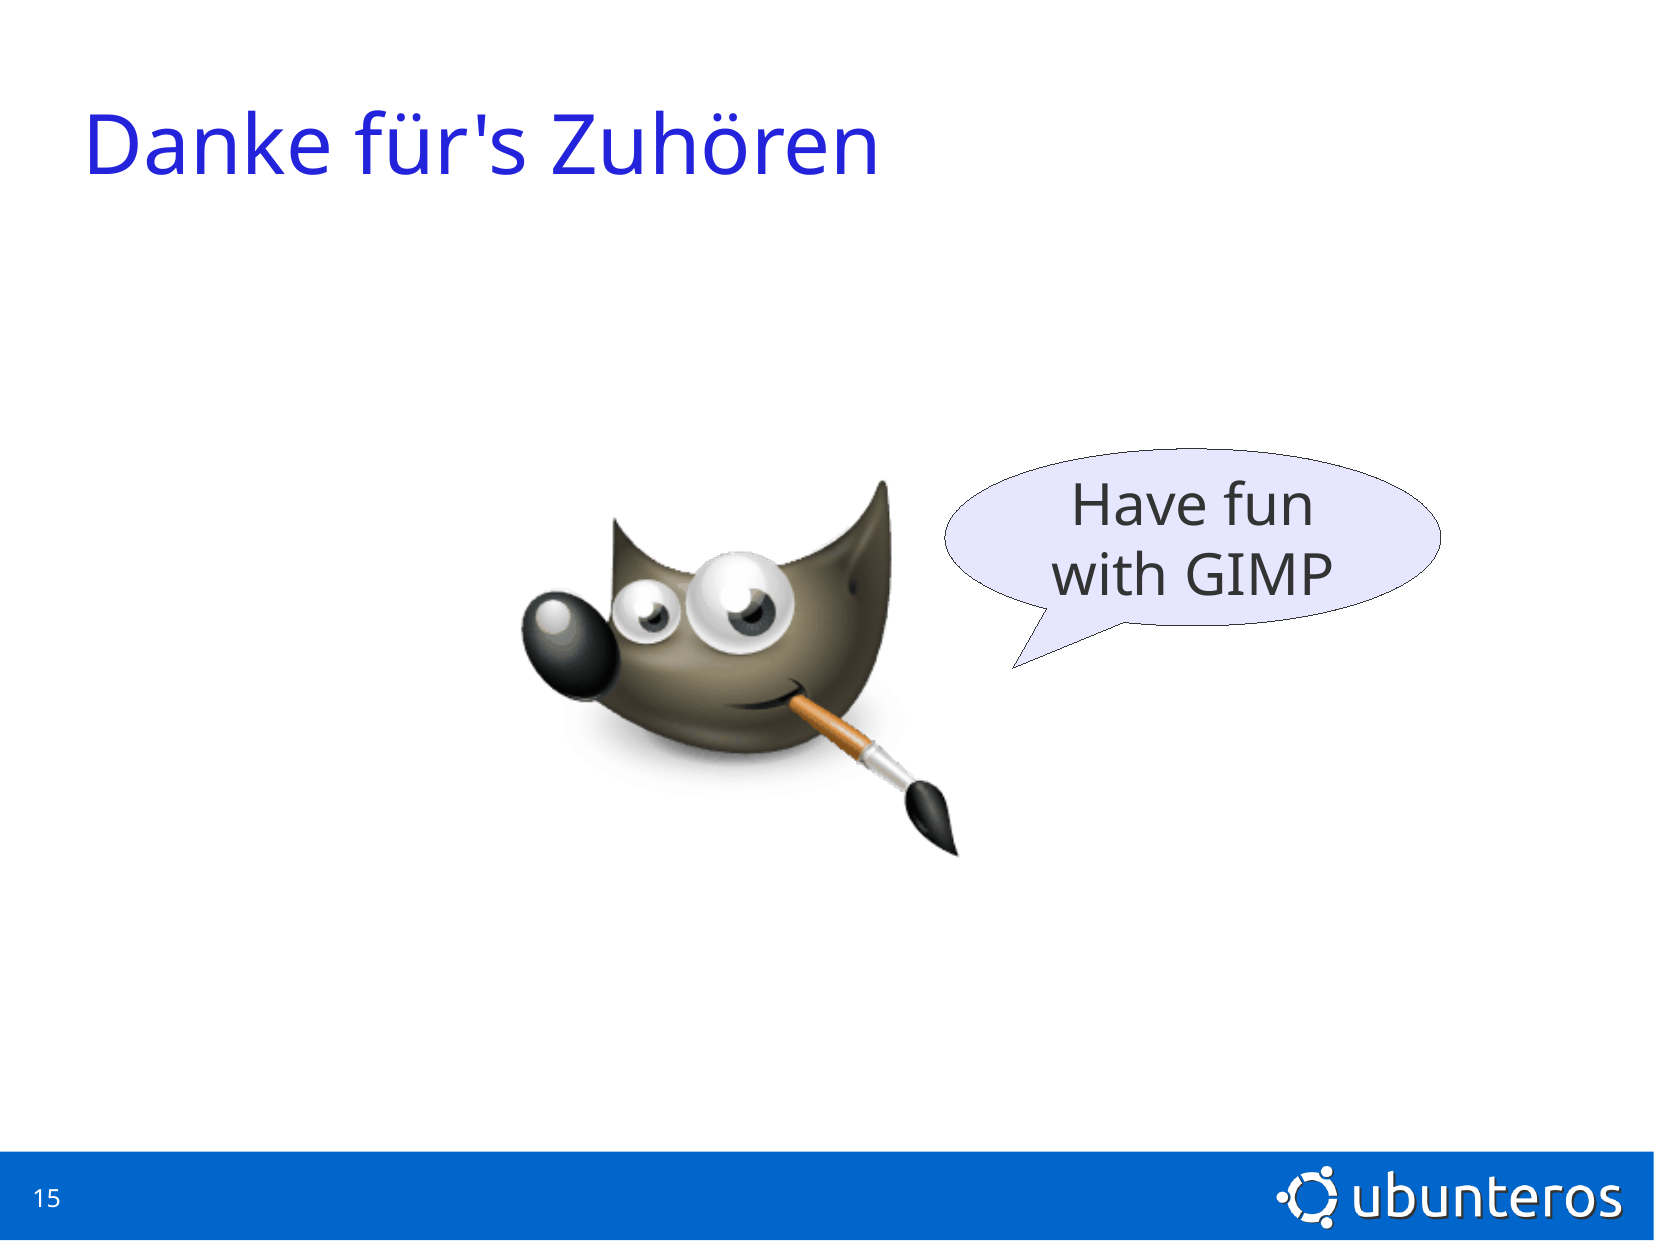

# Danke für's Zuhören
Have fun
with GIMP